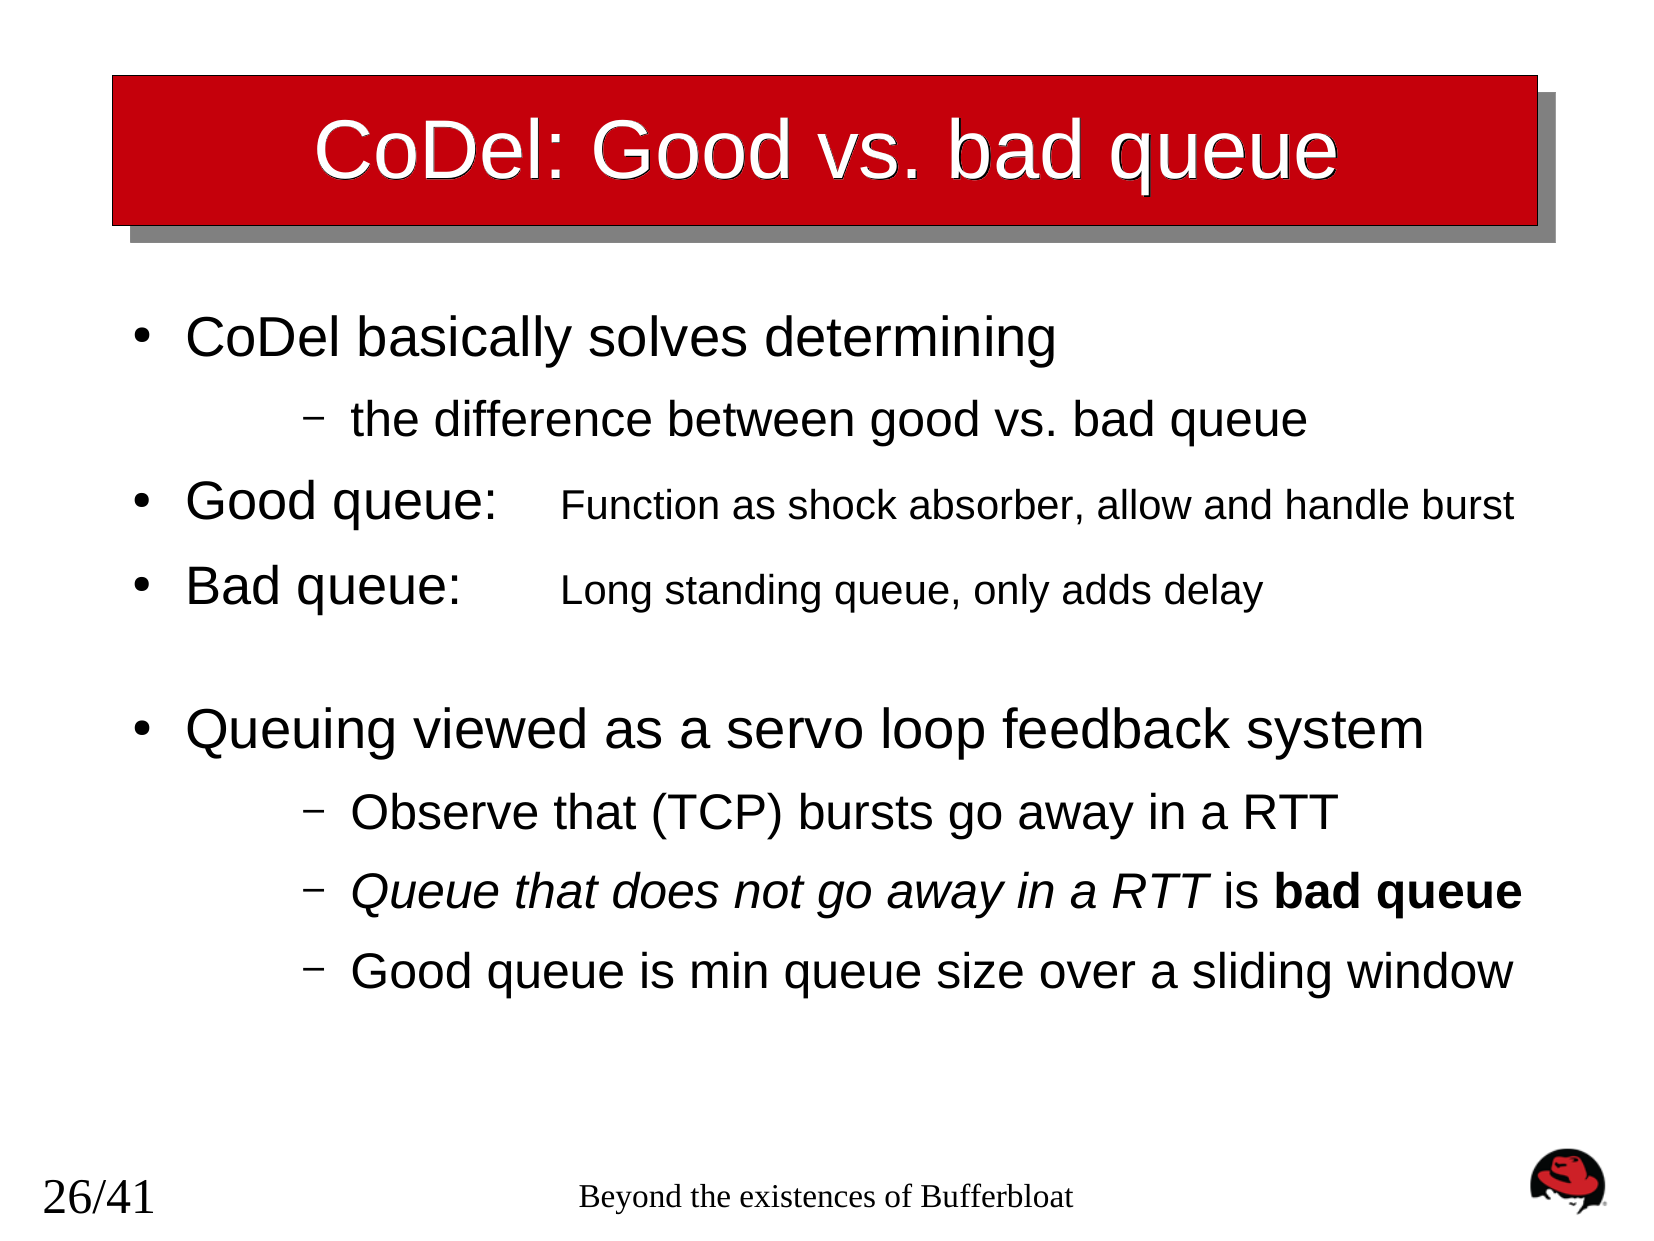

# CoDel: Good vs. bad queue
CoDel basically solves determining
the difference between good vs. bad queue
Good queue:	Function as shock absorber, allow and handle burst
Bad queue:		Long standing queue, only adds delay
Queuing viewed as a servo loop feedback system
Observe that (TCP) bursts go away in a RTT
Queue that does not go away in a RTT is bad queue
Good queue is min queue size over a sliding window